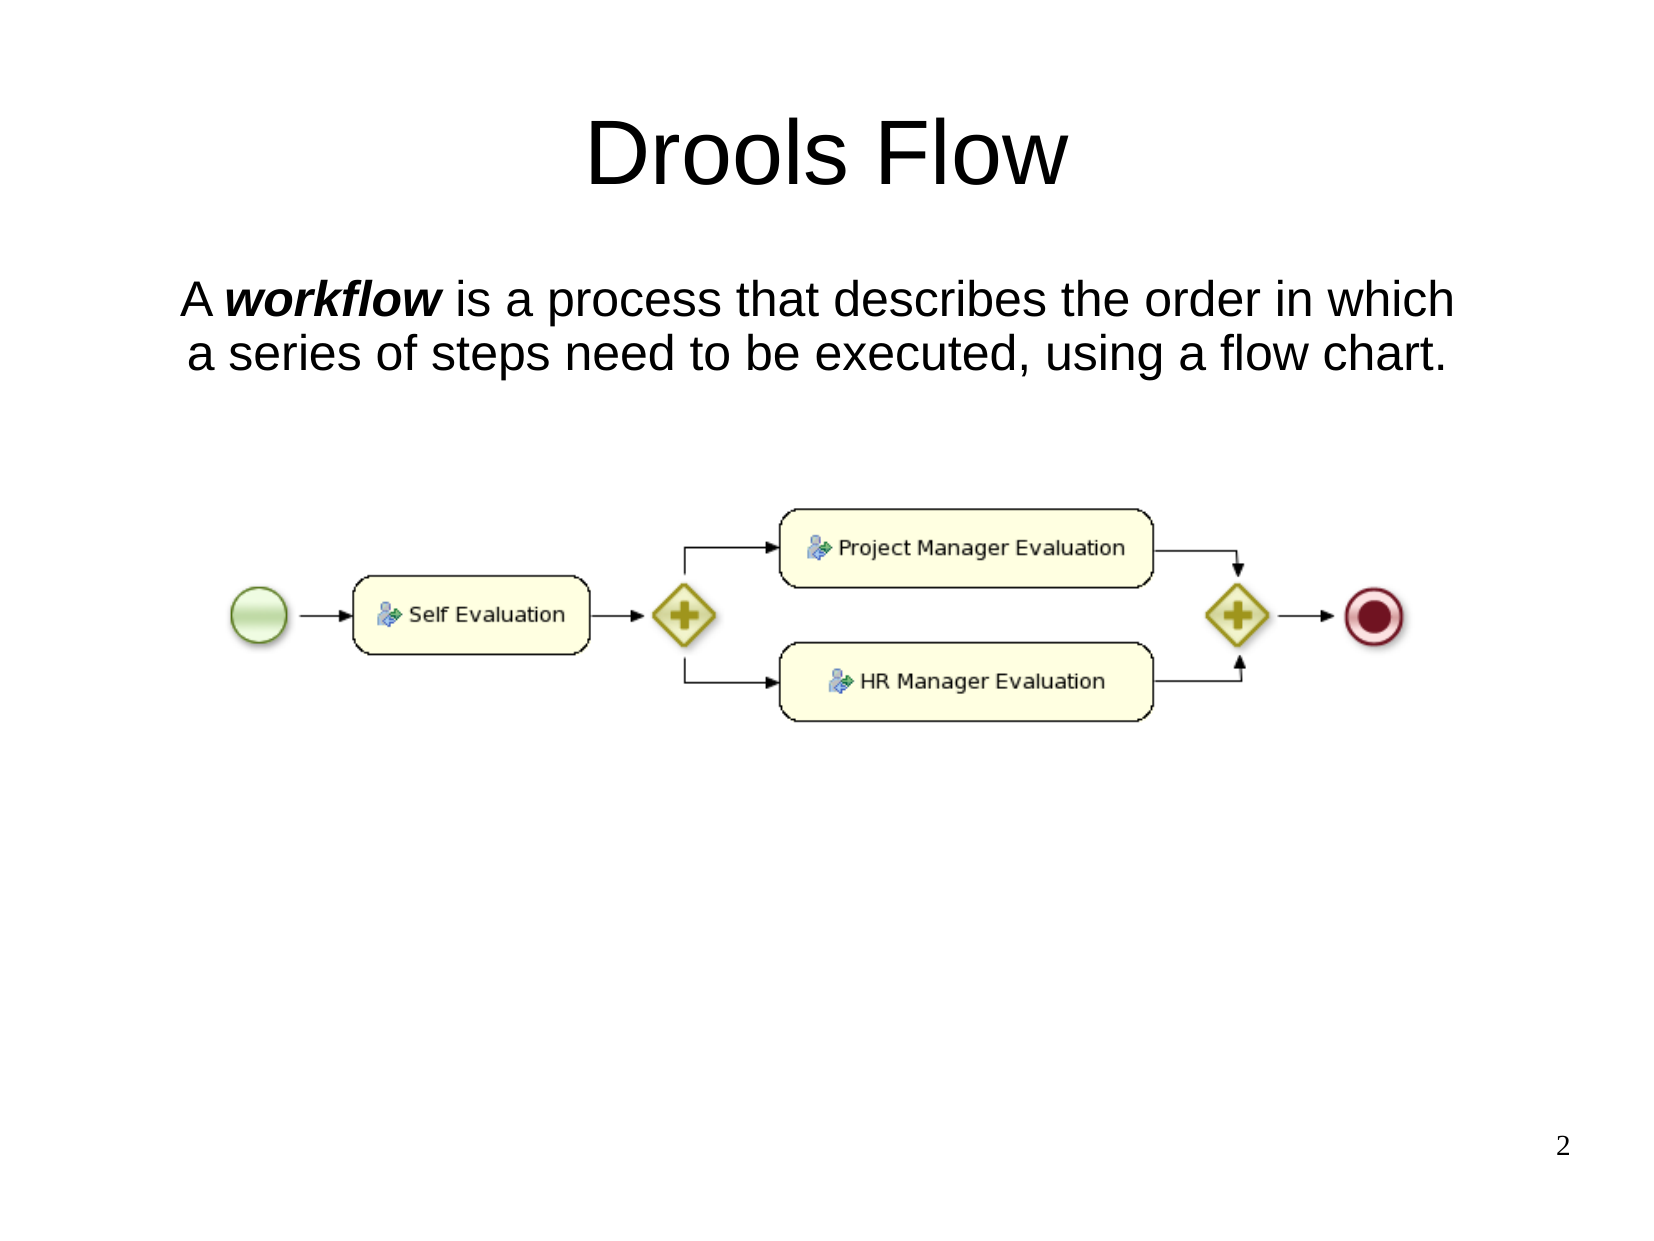

# Drools Flow
		A workflow is a process that describes the order in which
a series of steps need to be executed, using a flow chart.
2